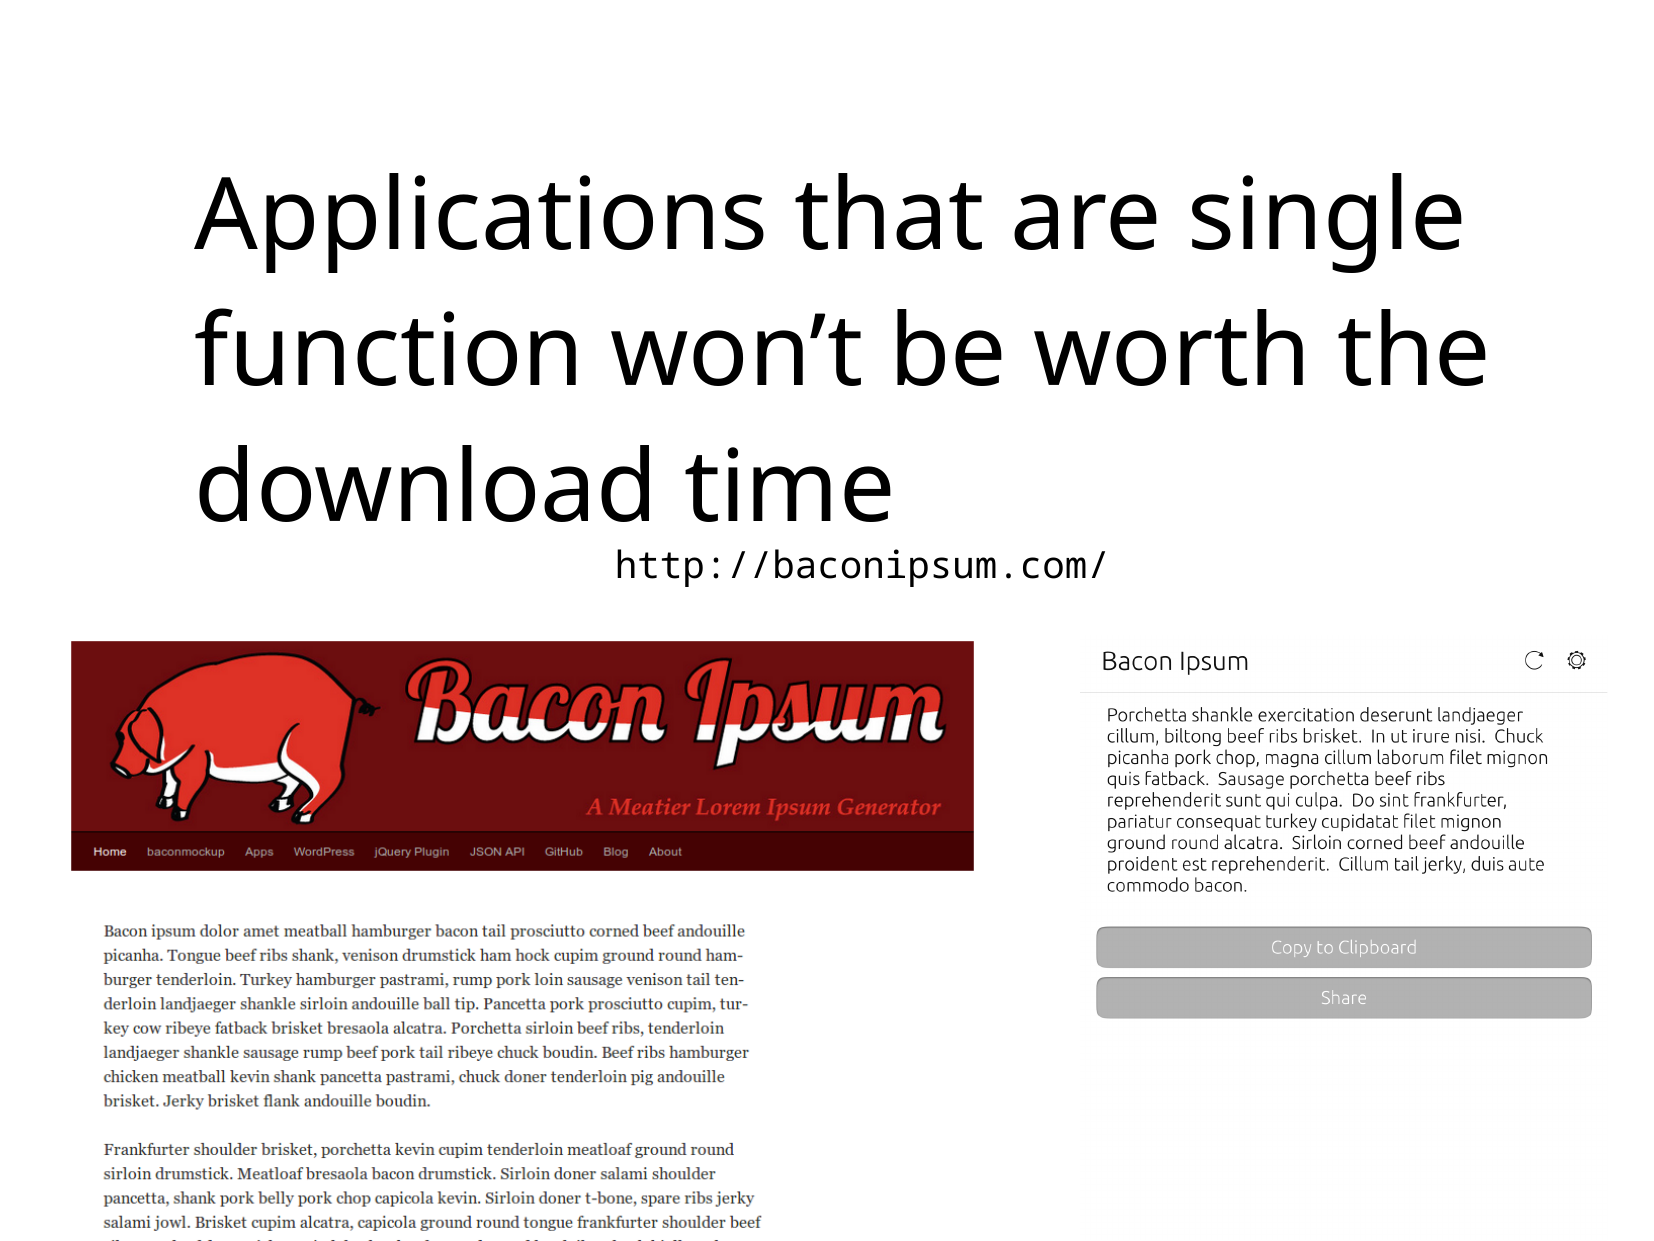

Applications that are single function won’t be worth the download time
http://baconipsum.com/